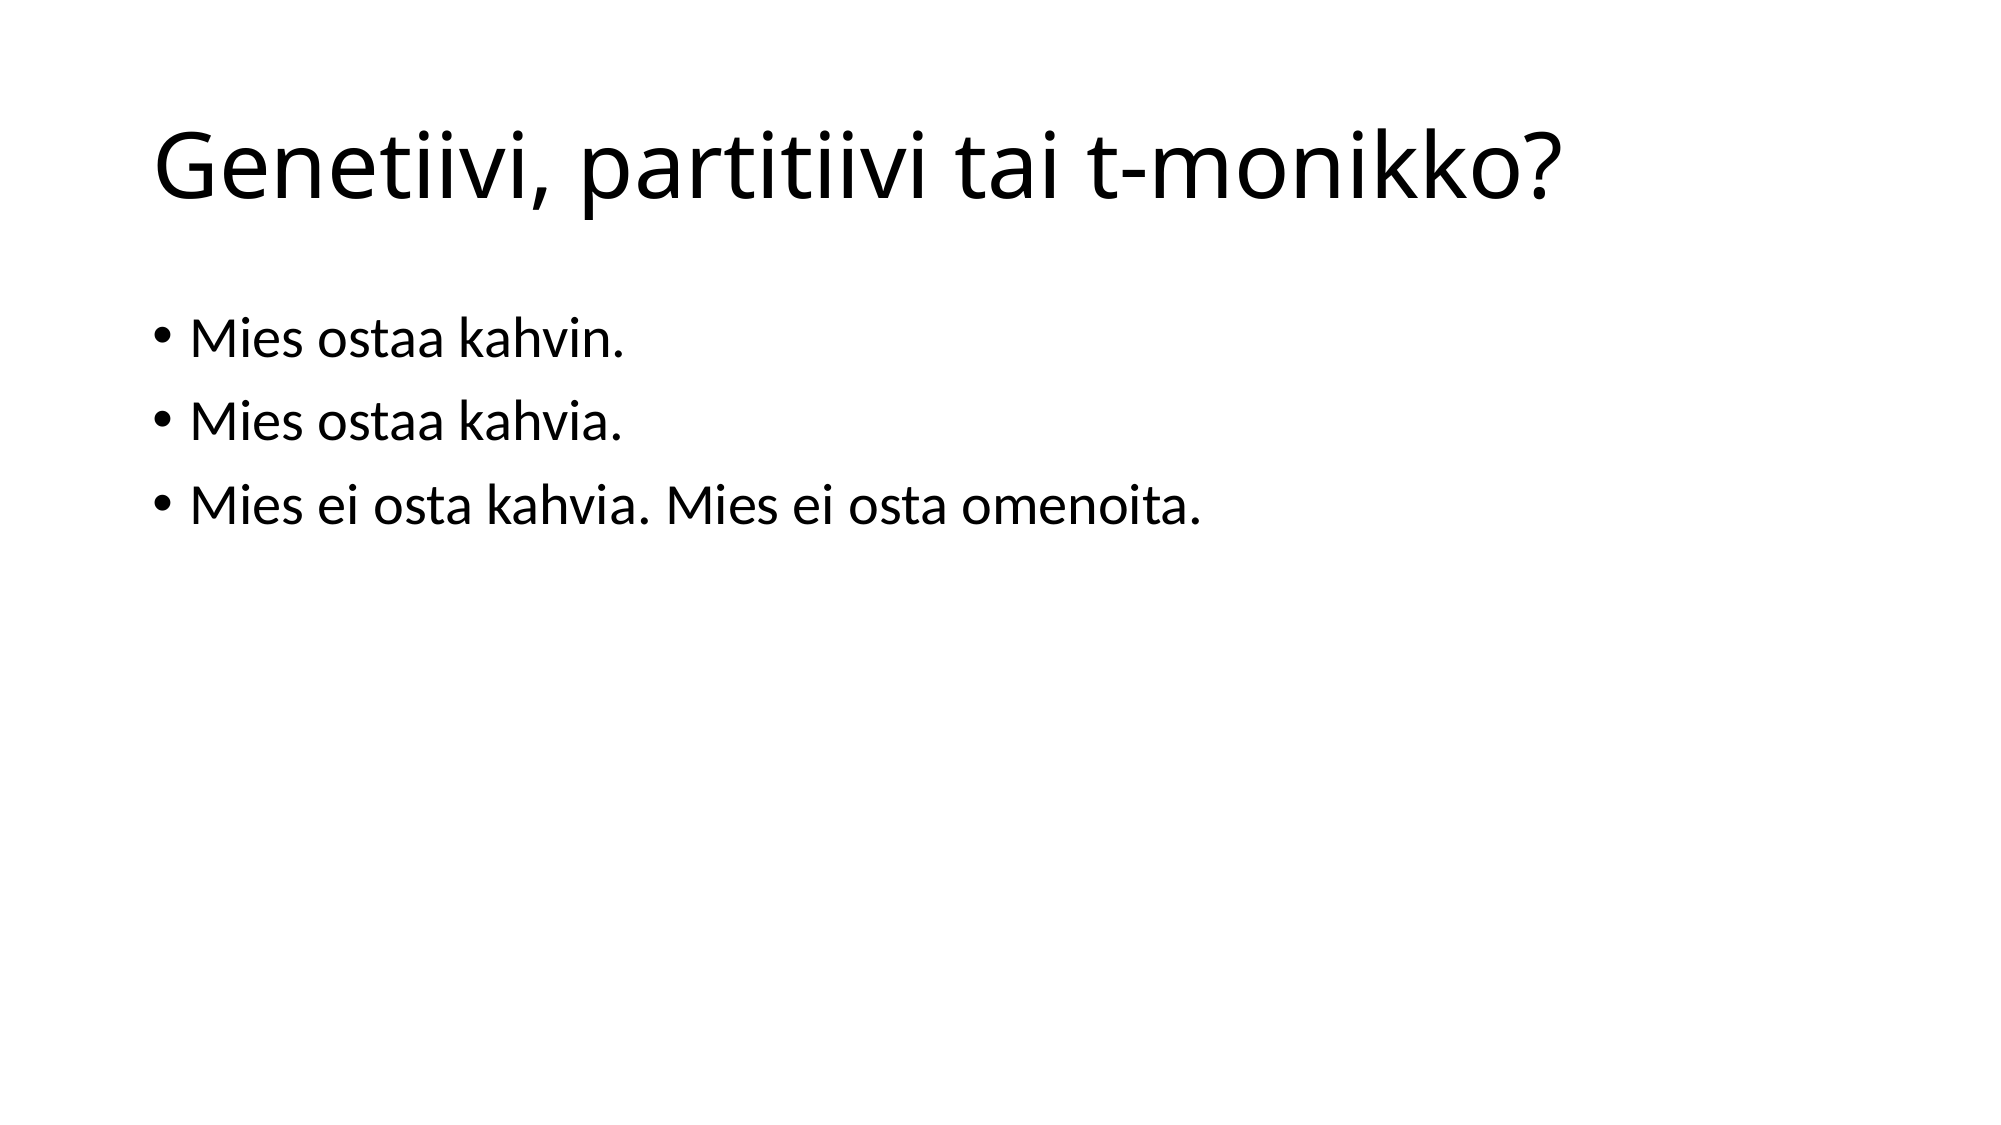

# Genetiivi, partitiivi tai t-monikko?
Mies ostaa kahvin.
Mies ostaa kahvia.
Mies ei osta kahvia. Mies ei osta omenoita.